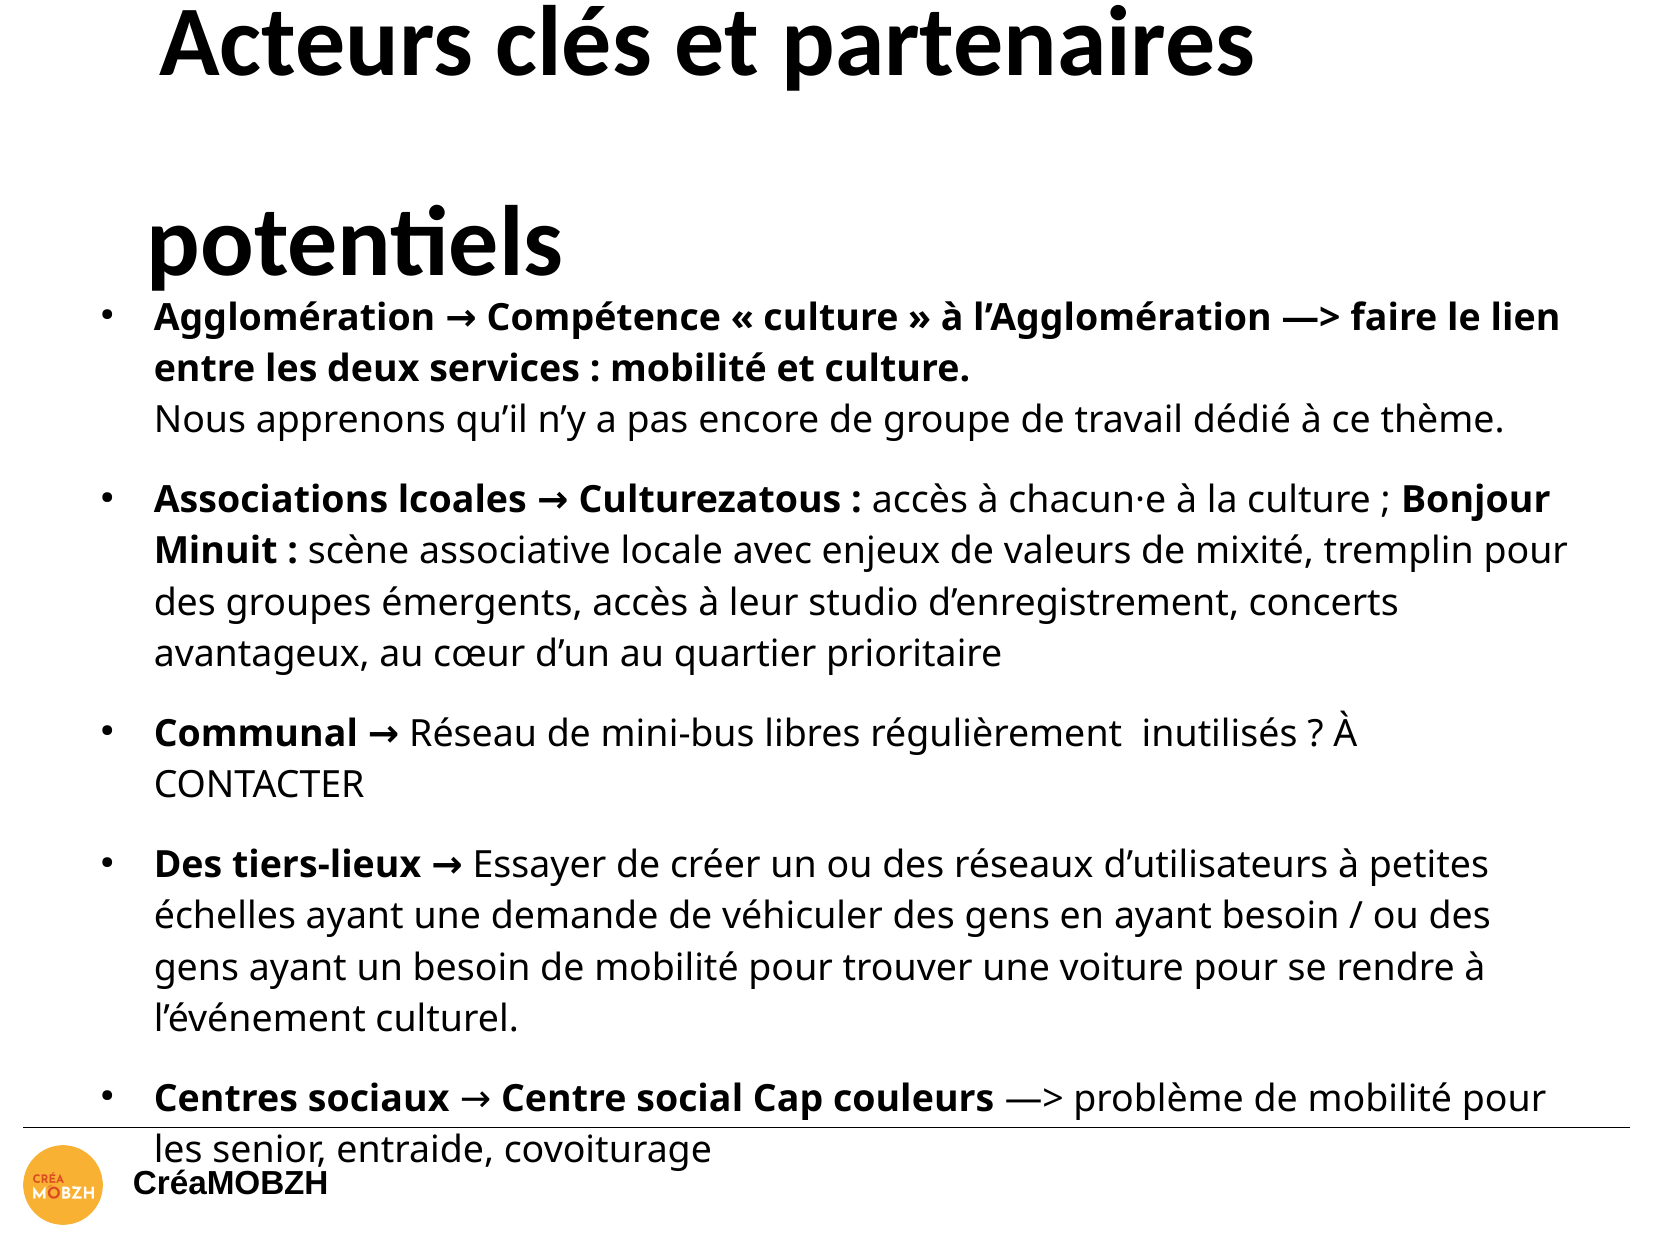

# Acteurs clés et partenaires potentiels
Agglomération → Compétence « culture » à l’Agglomération —> faire le lien entre les deux services : mobilité et culture.
Nous apprenons qu’il n’y a pas encore de groupe de travail dédié à ce thème.
Associations lcoales → Culturezatous : accès à chacun·e à la culture ; Bonjour Minuit : scène associative locale avec enjeux de valeurs de mixité, tremplin pour des groupes émergents, accès à leur studio d’enregistrement, concerts avantageux, au cœur d’un au quartier prioritaire
Communal → Réseau de mini-bus libres régulièrement inutilisés ? À CONTACTER
Des tiers-lieux → Essayer de créer un ou des réseaux d’utilisateurs à petites échelles ayant une demande de véhiculer des gens en ayant besoin / ou des gens ayant un besoin de mobilité pour trouver une voiture pour se rendre à l’événement culturel.
Centres sociaux → Centre social Cap couleurs —> problème de mobilité pour les senior, entraide, covoiturage
CréaMOBZH